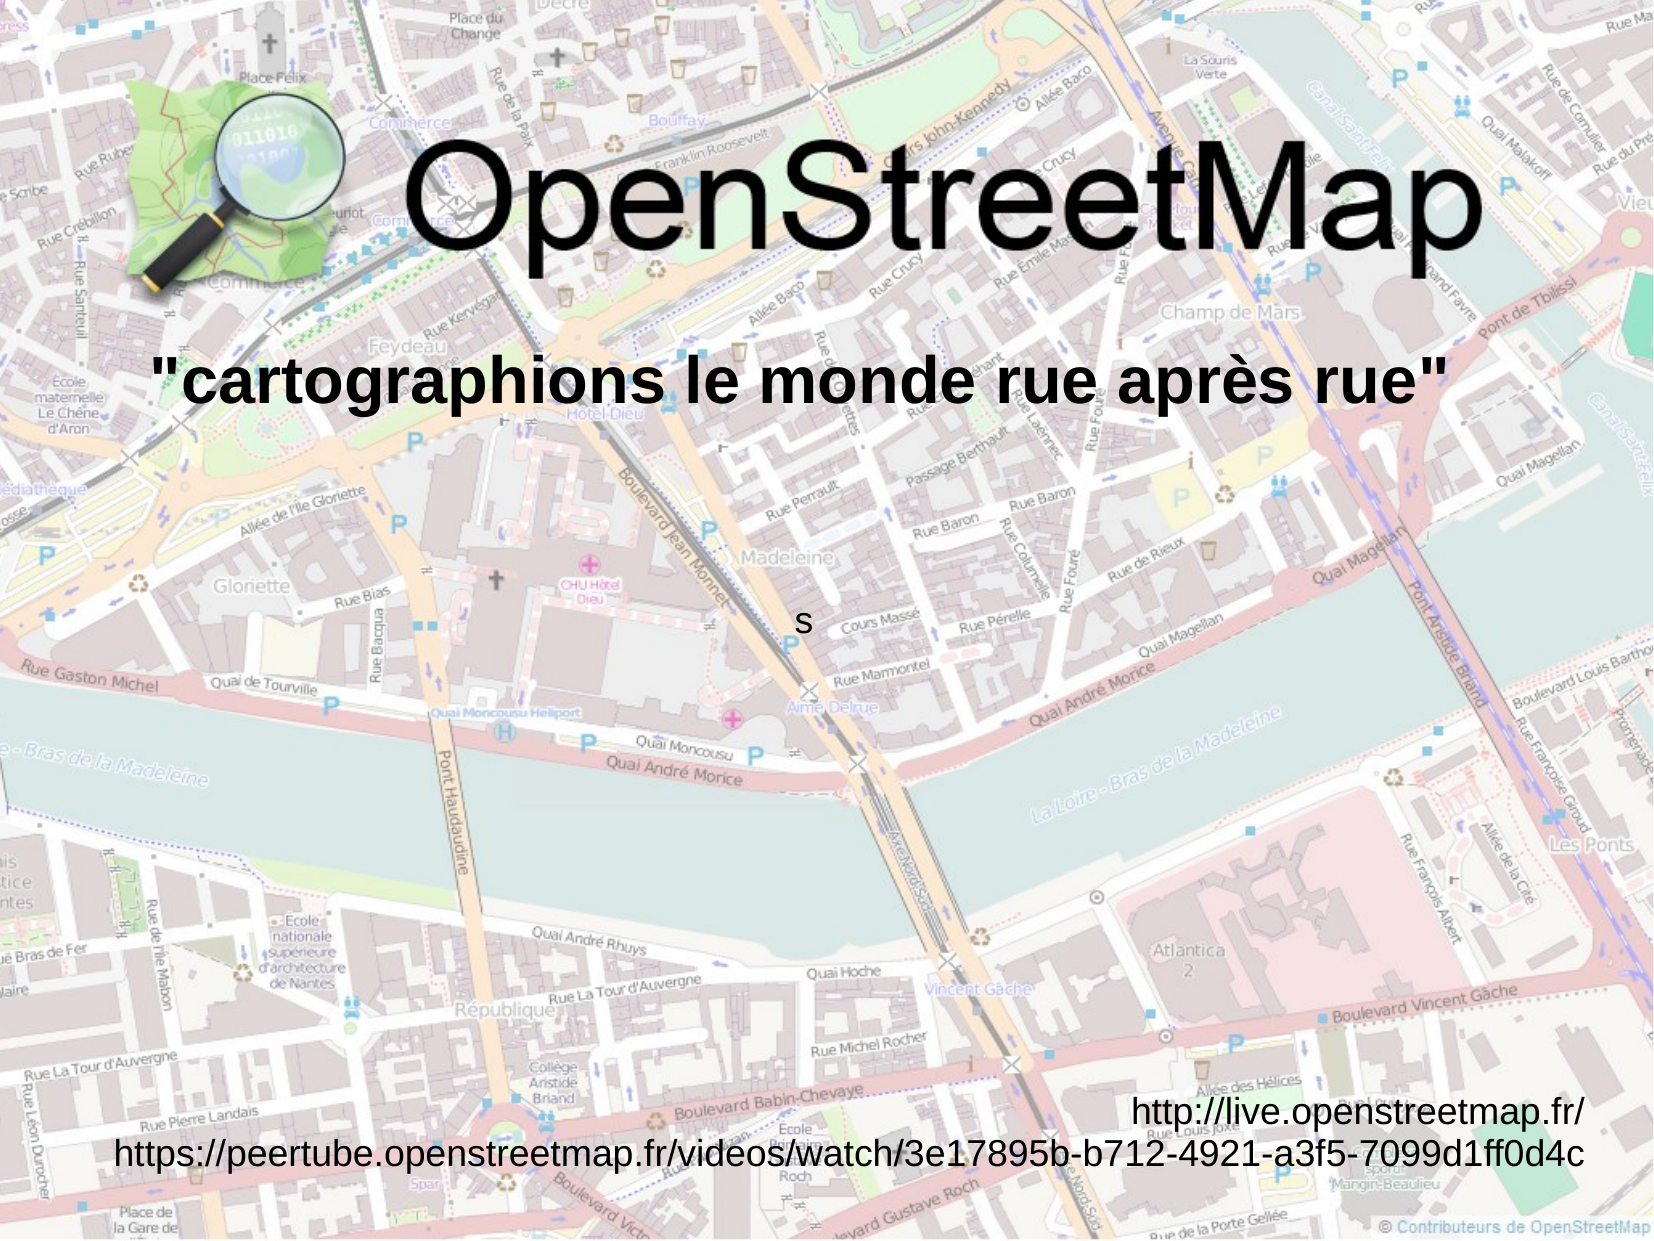

s
"cartographions le monde rue après rue"
http://live.openstreetmap.fr/
https://peertube.openstreetmap.fr/videos/watch/3e17895b-b712-4921-a3f5-7099d1ff0d4c